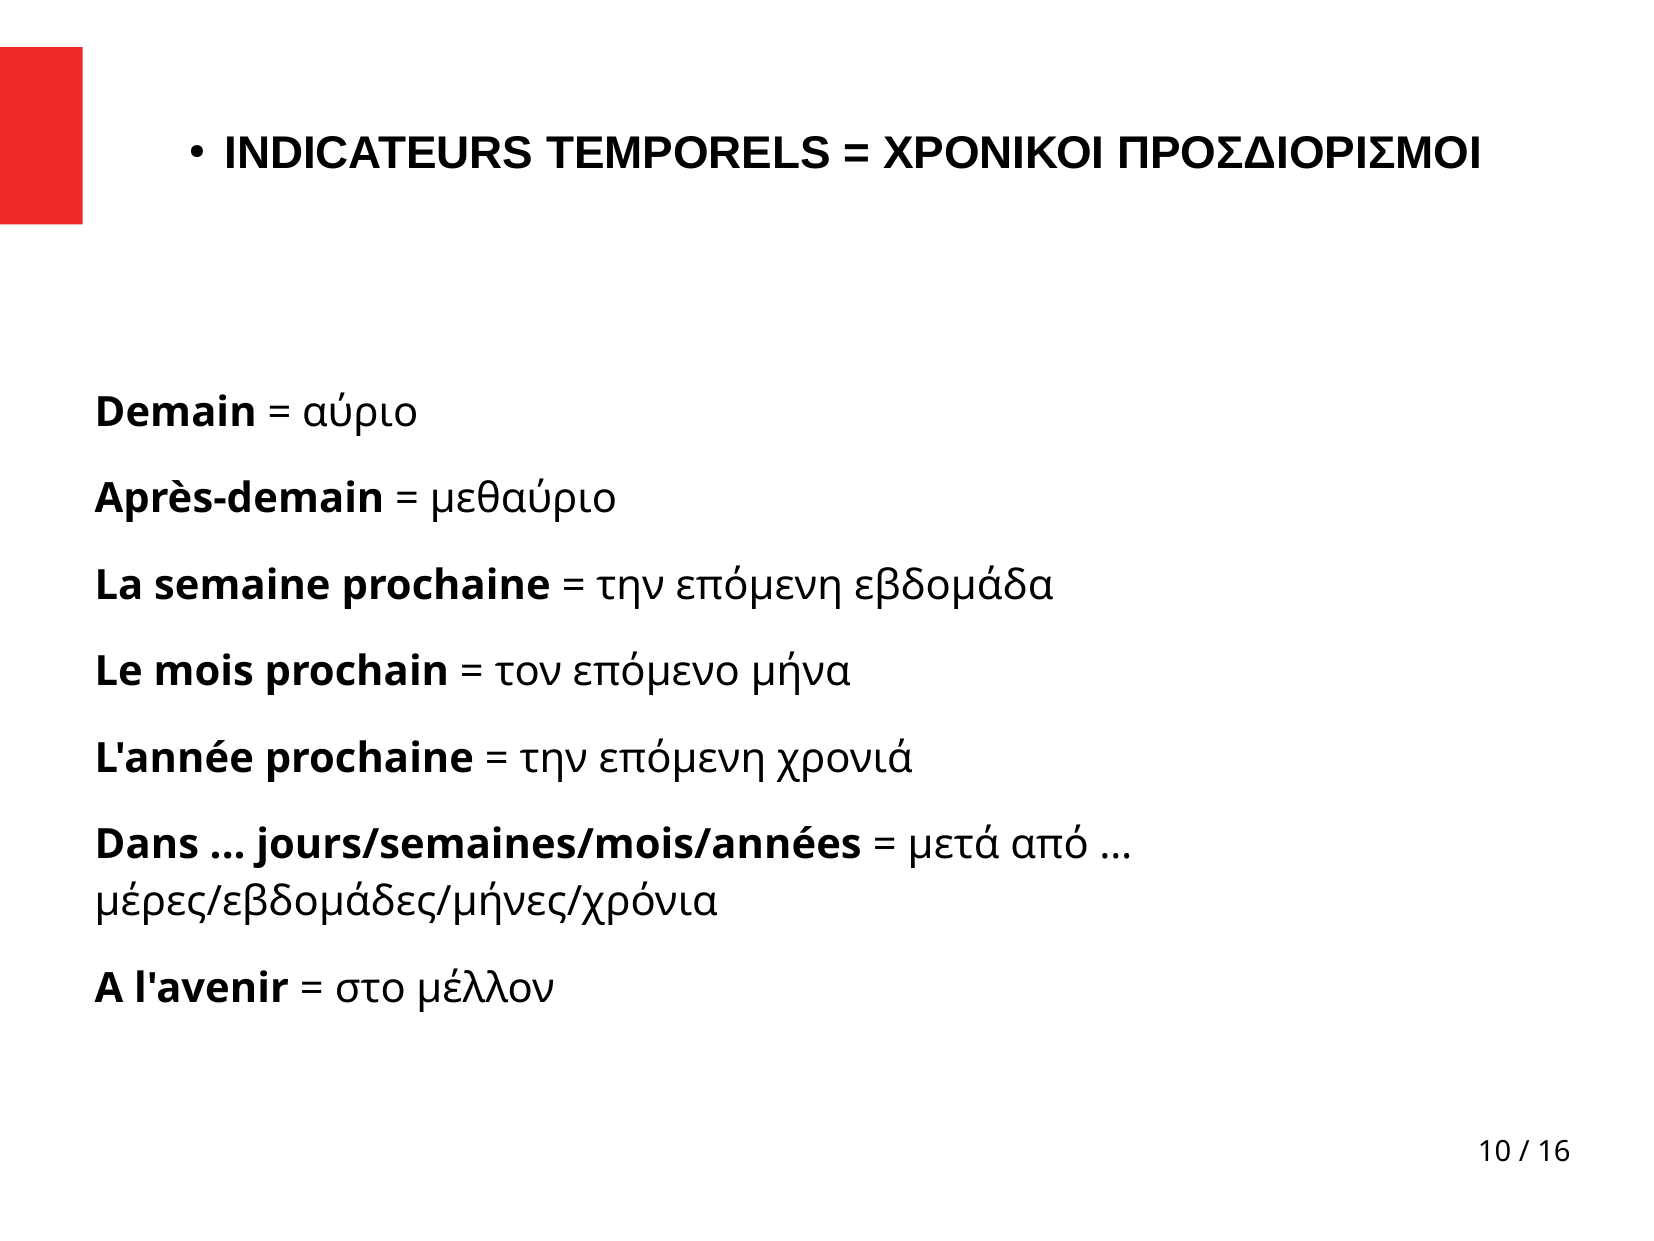

# INDICATEURS TEMPORELS = ΧΡΟΝΙΚΟΙ ΠΡΟΣΔΙΟΡΙΣΜΟΙ
Demain = αύριο
Après-demain = μεθαύριο
La semaine prochaine = την επόμενη εβδομάδα
Le mois prochain = τον επόμενο μήνα
L'année prochaine = την επόμενη χρονιά
Dans ... jours/semaines/mois/années = μετά από … μέρες/εβδομάδες/μήνες/χρόνια
A l'avenir = στο μέλλον
10